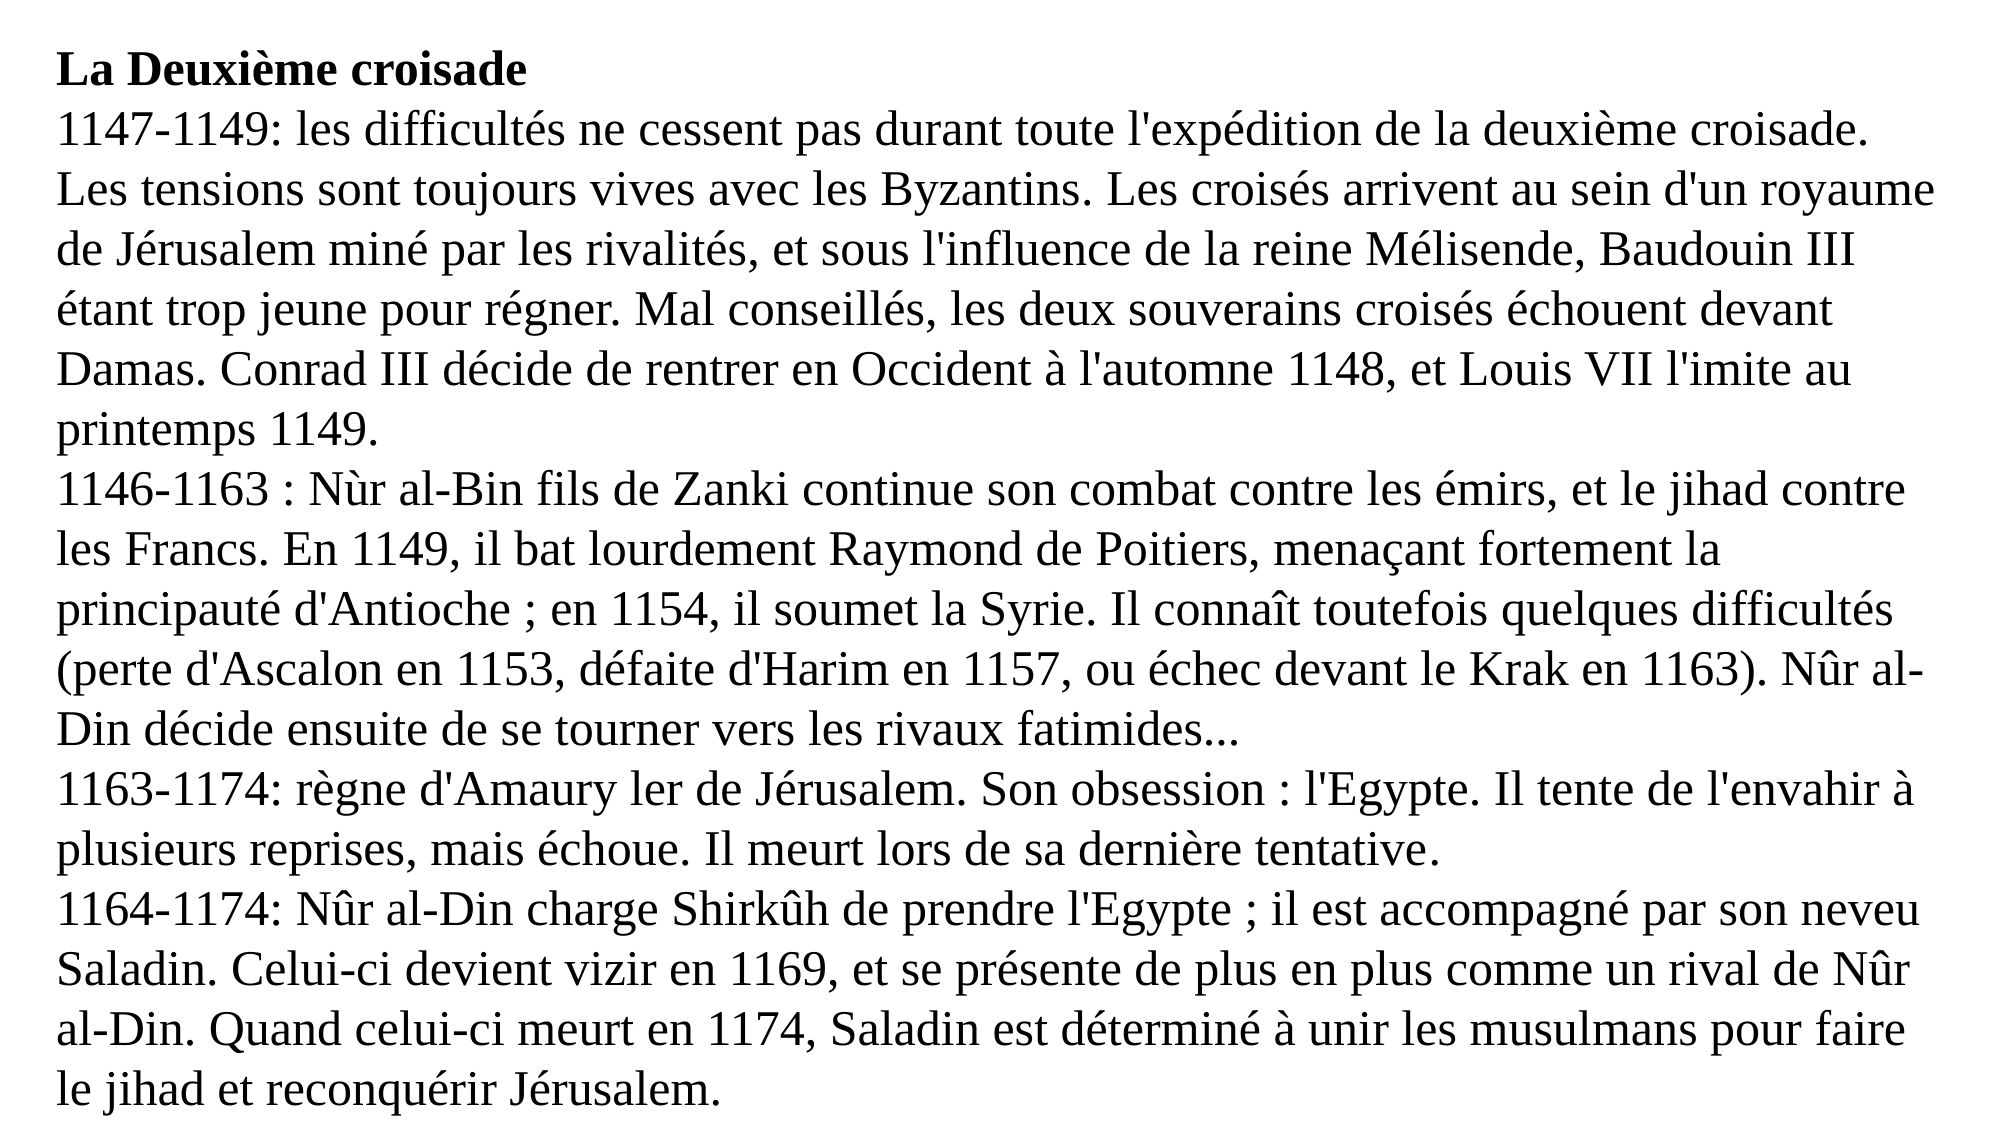

La Deuxième croisade
1147-1149: les difficultés ne cessent pas durant toute l'expédition de la deuxième croisade. Les tensions sont toujours vives avec les Byzantins. Les croisés arrivent au sein d'un royaume de Jérusalem miné par les rivalités, et sous l'influence de la reine Mélisende, Baudouin III étant trop jeune pour régner. Mal conseillés, les deux souverains croisés échouent devant Damas. Conrad III décide de rentrer en Occident à l'automne 1148, et Louis VII l'imite au printemps 1149.
1146-1163 : Nùr al-Bin fils de Zanki continue son combat contre les émirs, et le jihad contre les Francs. En 1149, il bat lourdement Raymond de Poitiers, menaçant fortement la principauté d'Antioche ; en 1154, il soumet la Syrie. Il connaît toutefois quelques difficultés (perte d'Ascalon en 1153, défaite d'Harim en 1157, ou échec devant le Krak en 1163). Nûr al-Din décide ensuite de se tourner vers les rivaux fatimides...
1163-1174: règne d'Amaury ler de Jérusalem. Son obsession : l'Egypte. Il tente de l'envahir à plusieurs reprises, mais échoue. Il meurt lors de sa dernière tentative.
1164-1174: Nûr al-Din charge Shirkûh de prendre l'Egypte ; il est accompagné par son neveu Saladin. Celui-ci devient vizir en 1169, et se présente de plus en plus comme un rival de Nûr al-Din. Quand celui-ci meurt en 1174, Saladin est déterminé à unir les musulmans pour faire le jihad et reconquérir Jérusalem.